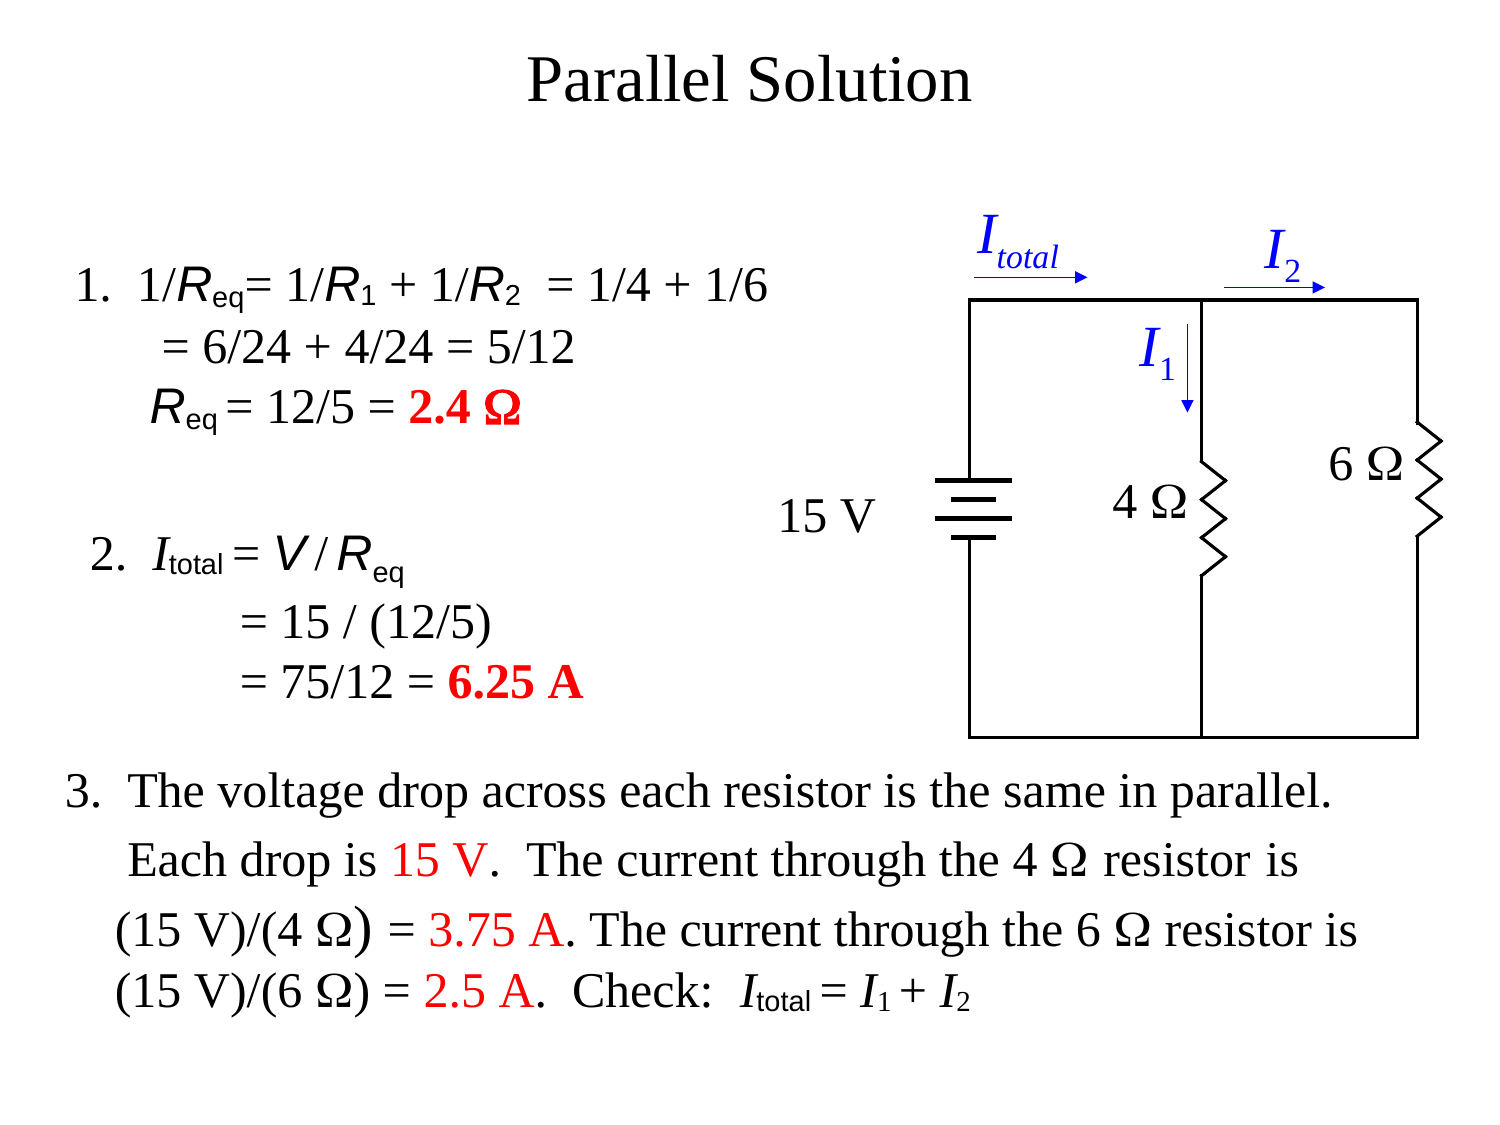

# Parallel Solution
Itotal
I2
1. 1/Req= 1/R1 + 1/R2 = 1/4 + 1/6
 = 6/24 + 4/24 = 5/12
 Req = 12/5 = 2.4 
I1
6 
4 
15 V
2. Itotal = V / Req
	= 15 / (12/5)
	= 75/12 = 6.25 A
3. The voltage drop across each resistor is the same in parallel.
 Each drop is 15 V. The current through the 4  resistor is
 (15 V)/(4 ) = 3.75 A. The current through the 6  resistor is
 (15 V)/(6 ) = 2.5 A. Check:
Itotal = I1 + I2